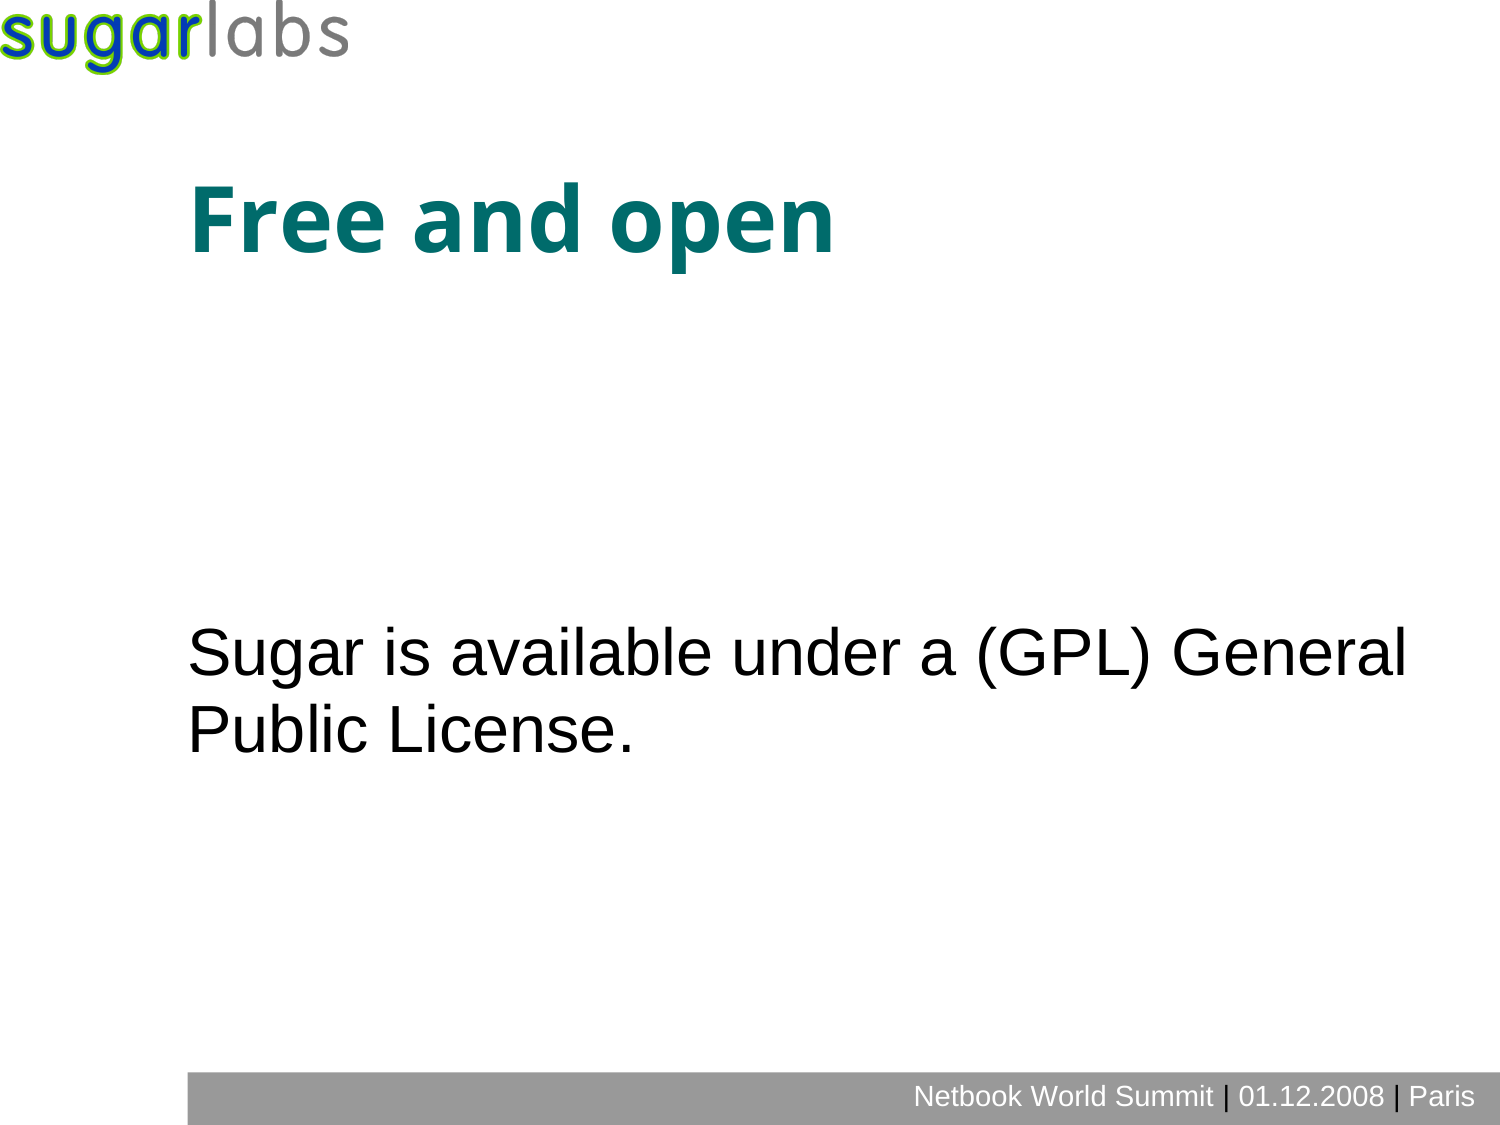

# Free and open
Sugar is available under a (GPL) General Public License.